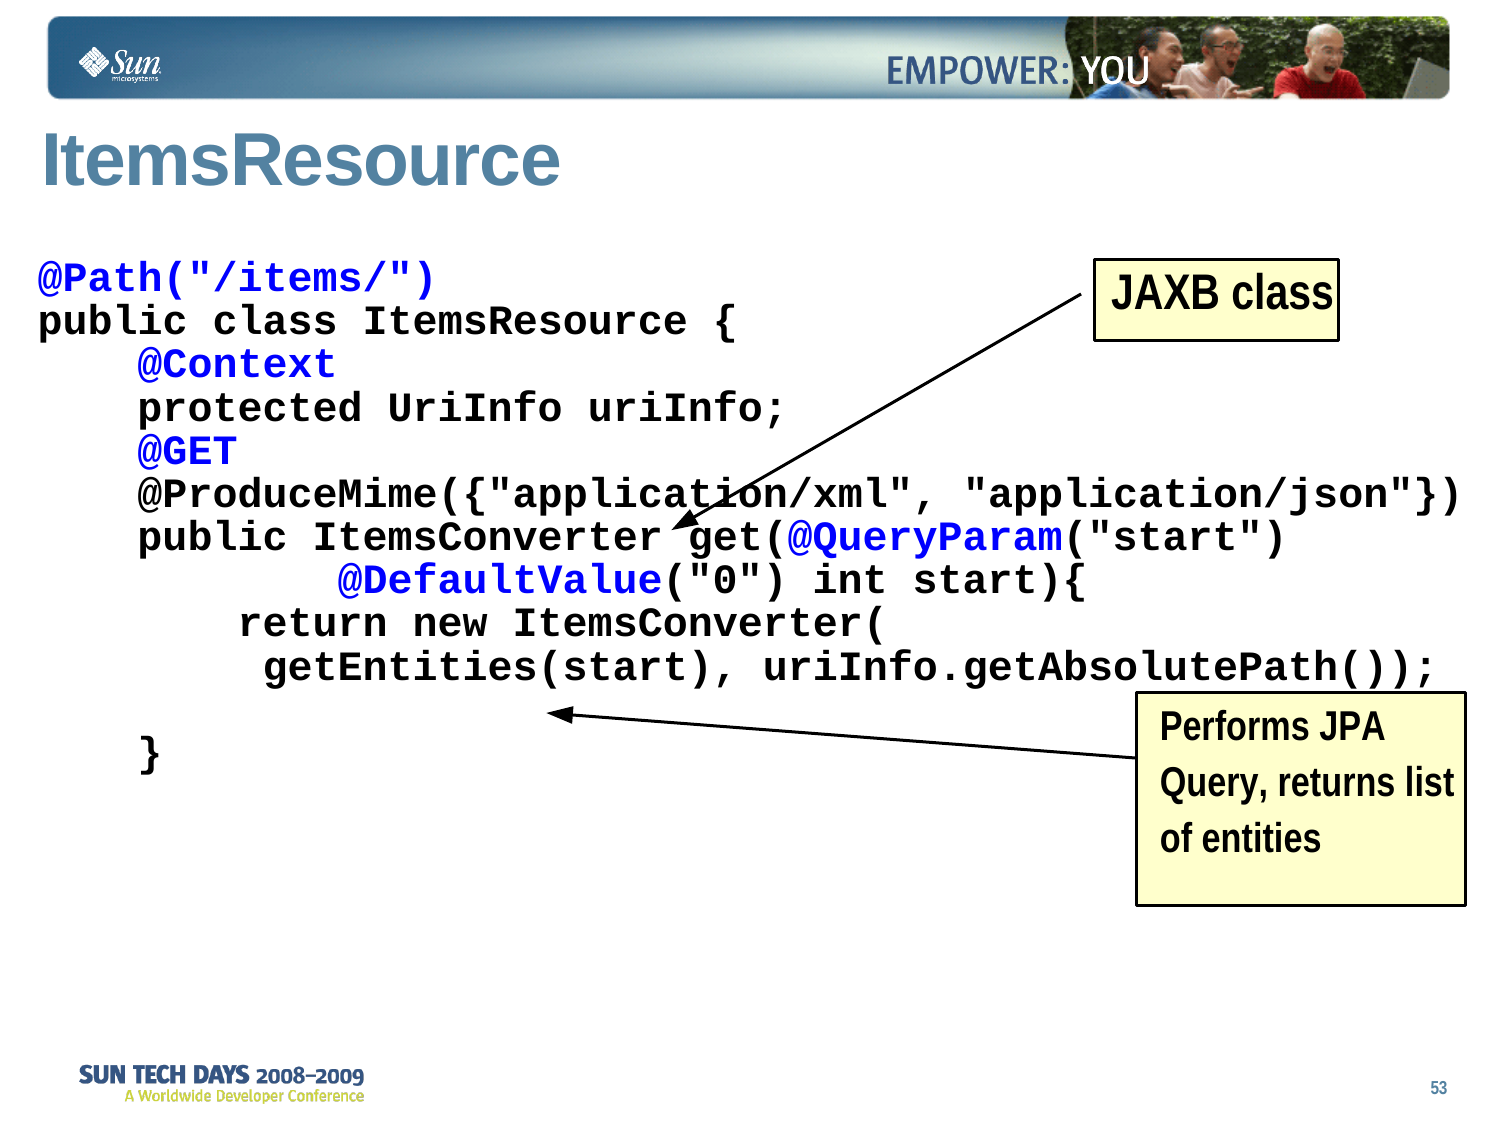

# ItemsResource
@Path("/items/")
public class ItemsResource {
 @Context
 protected UriInfo uriInfo;
 @GET
 @ProduceMime({"application/xml", "application/json"})
 public ItemsConverter get(@QueryParam("start")
 @DefaultValue("0") int start){
 return new ItemsConverter(
 getEntities(start), uriInfo.getAbsolutePath());
 }
JAXB class
Performs JPA
Query, returns list
of entities